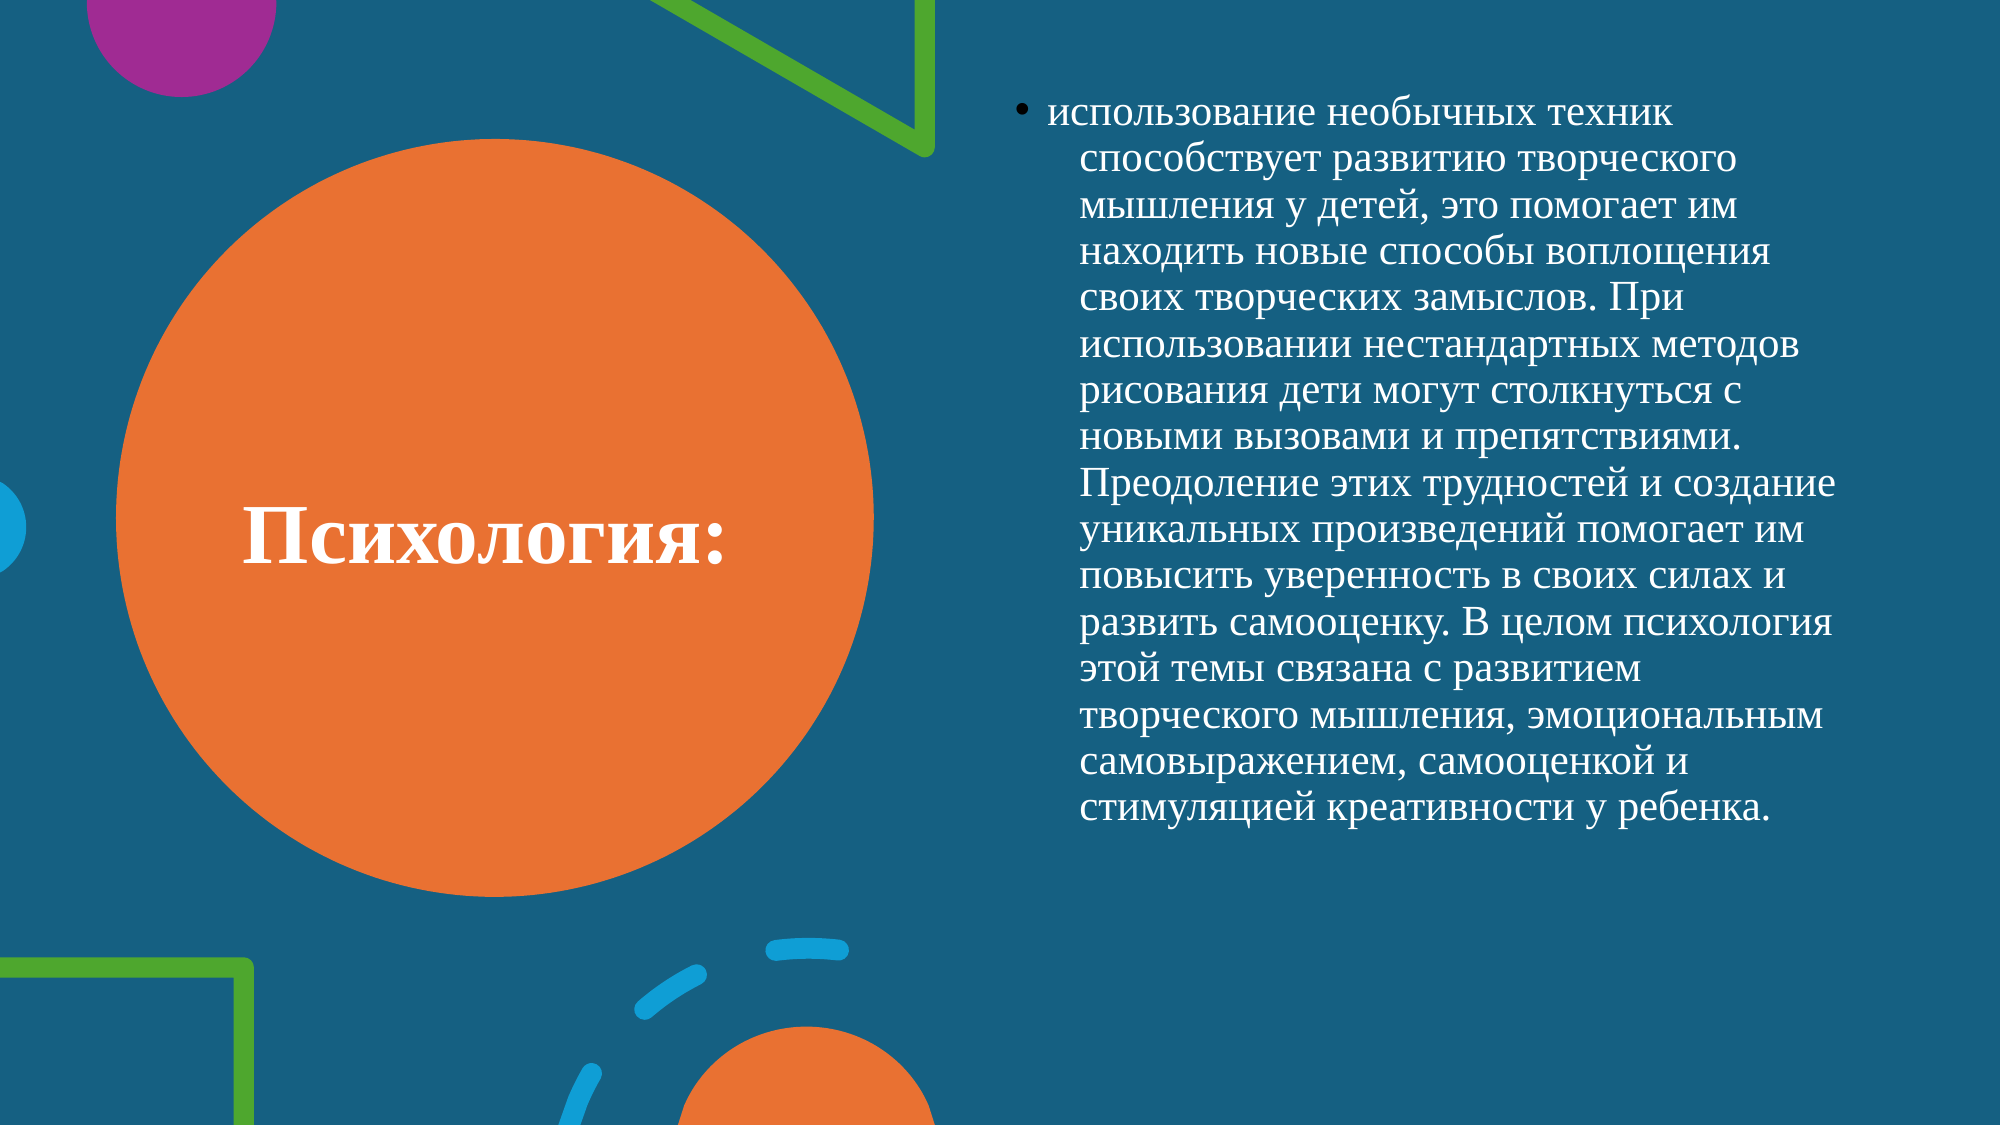

использование необычных техник способствует развитию творческого мышления у детей, это помогает им находить новые способы воплощения своих творческих замыслов. При использовании нестандартных методов рисования дети могут столкнуться с новыми вызовами и препятствиями. Преодоление этих трудностей и создание уникальных произведений помогает им повысить уверенность в своих силах и развить самооценку. В целом психология этой темы связана с развитием творческого мышления, эмоциональным самовыражением, самооценкой и стимуляцией креативности у ребенка.
# Психология: